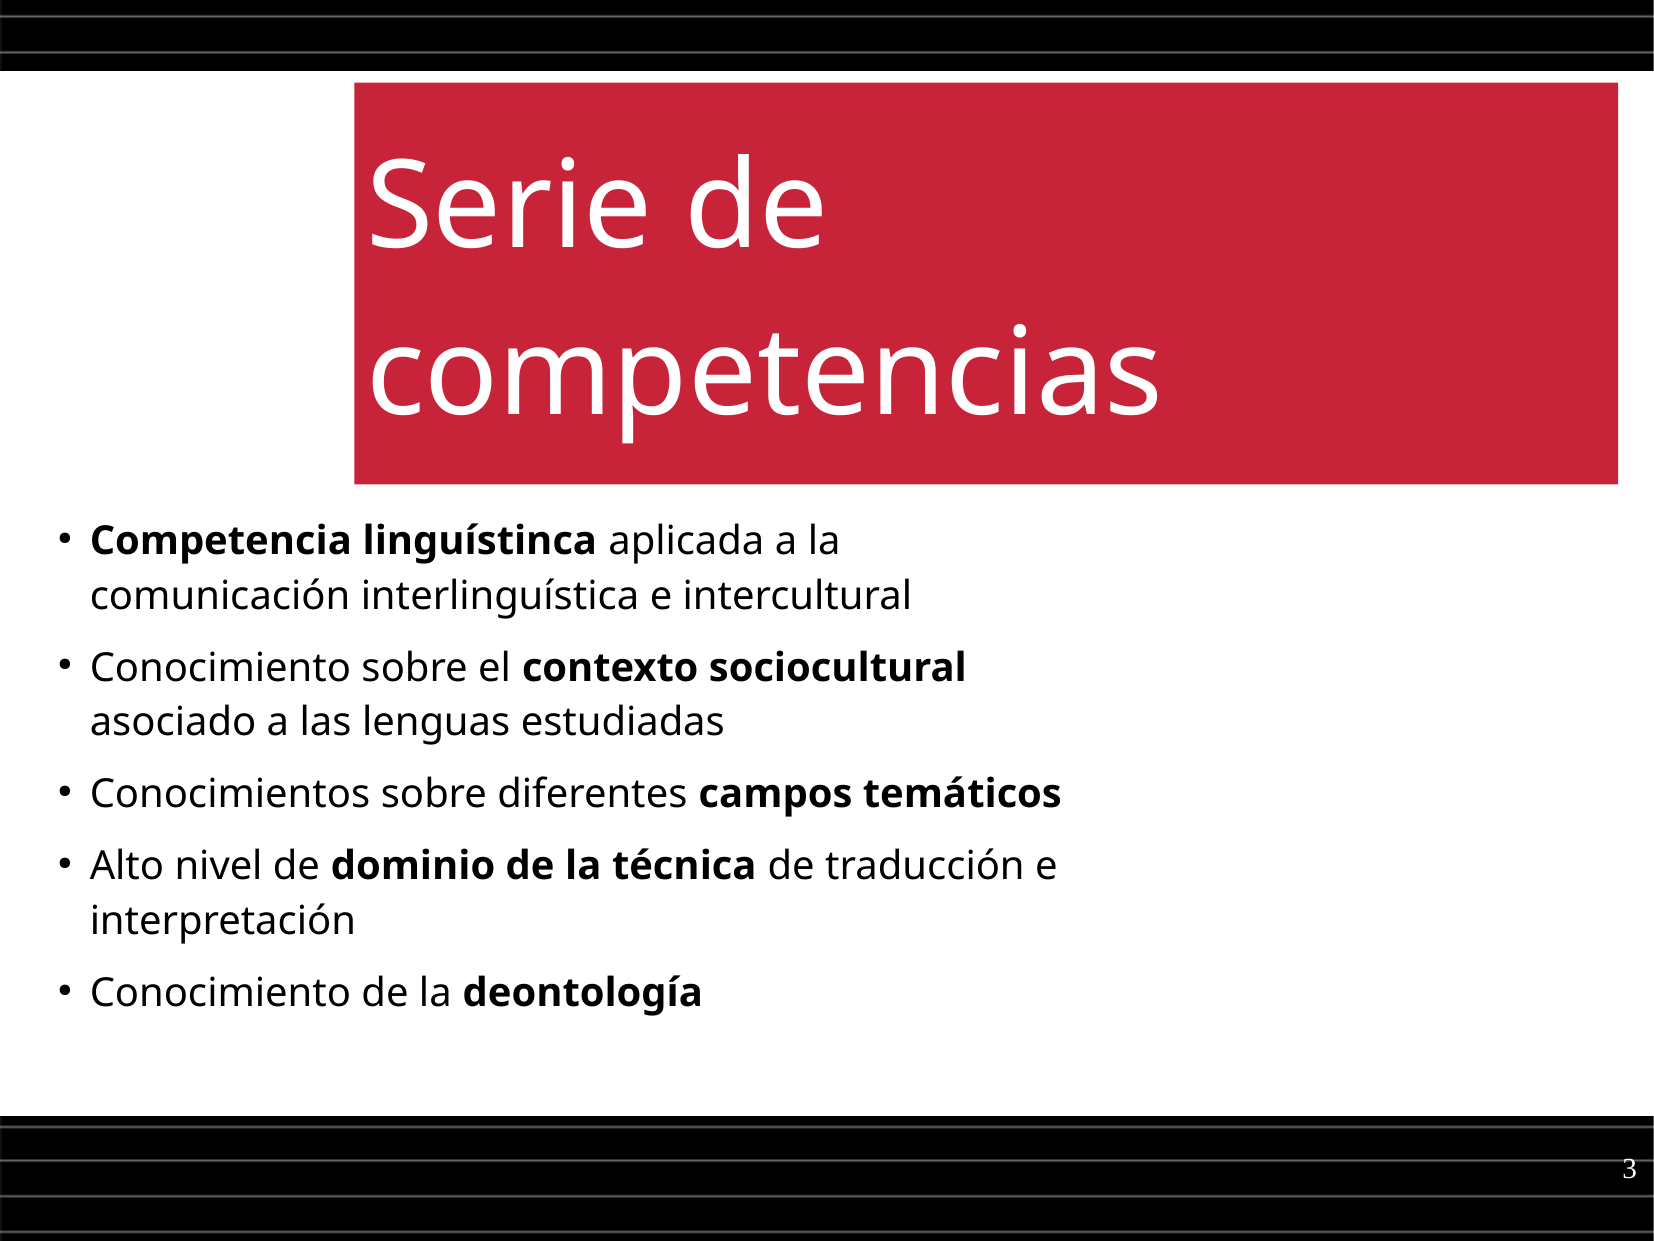

# Serie de competencias
Competencia linguístinca aplicada a la comunicación interlinguística e intercultural
Conocimiento sobre el contexto sociocultural asociado a las lenguas estudiadas
Conocimientos sobre diferentes campos temáticos
Alto nivel de dominio de la técnica de traducción e interpretación
Conocimiento de la deontología
3